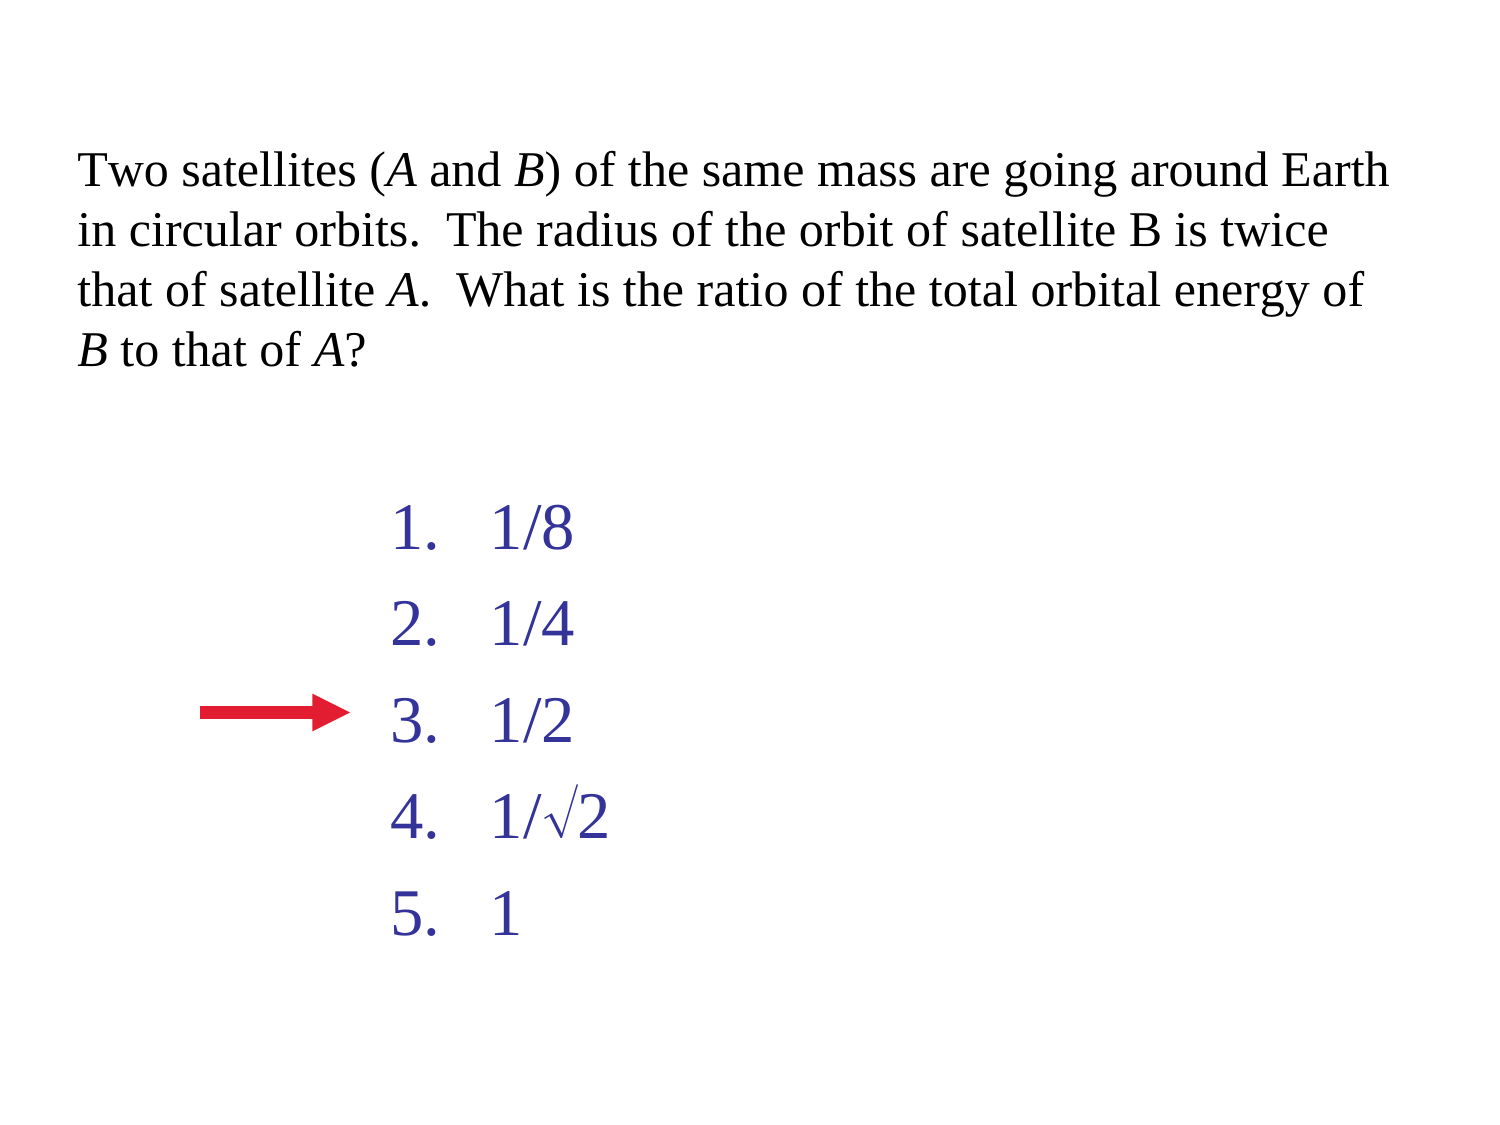

# Two satellites (A and B) of the same mass are going around Earth in circular orbits. The radius of the orbit of satellite B is twice that of satellite A. What is the ratio of the total orbital energy of B to that of A?
1/8
1/4
1/2
1/√2
1